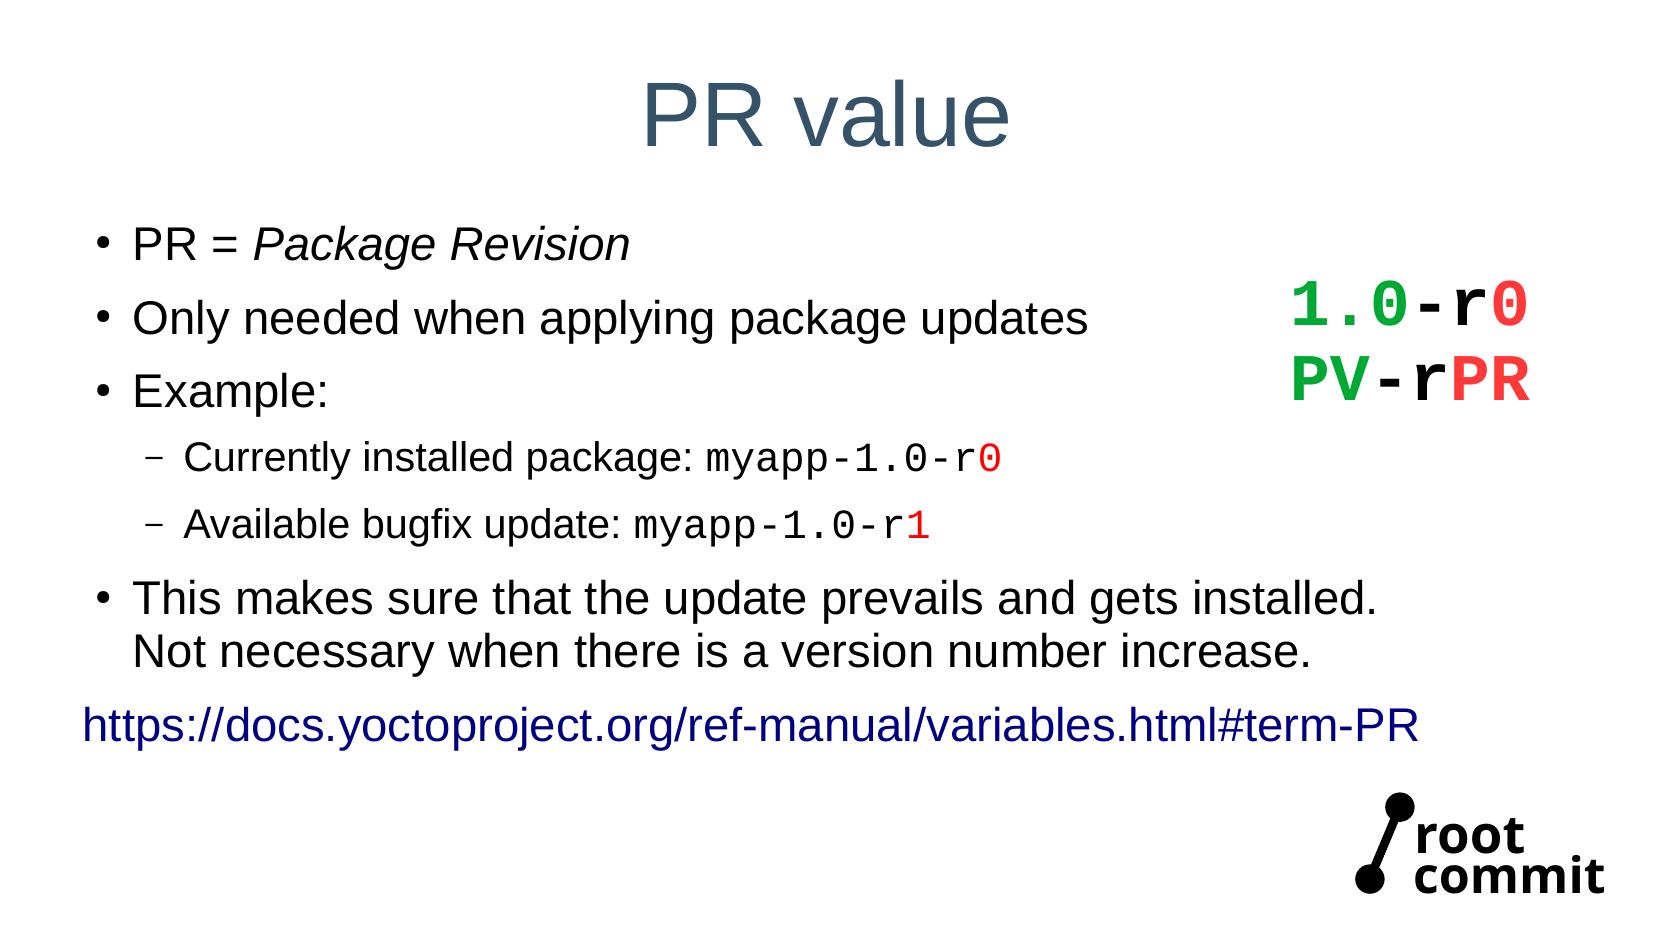

# PR value
PR = Package Revision
Only needed when applying package updates
Example:
Currently installed package: myapp-1.0-r0
Available bugfix update: myapp-1.0-r1
This makes sure that the update prevails and gets installed.
Not necessary when there is a version number increase.
https://docs.yoctoproject.org/ref-manual/variables.html#term-PR
1.0-r0
PV-rPR